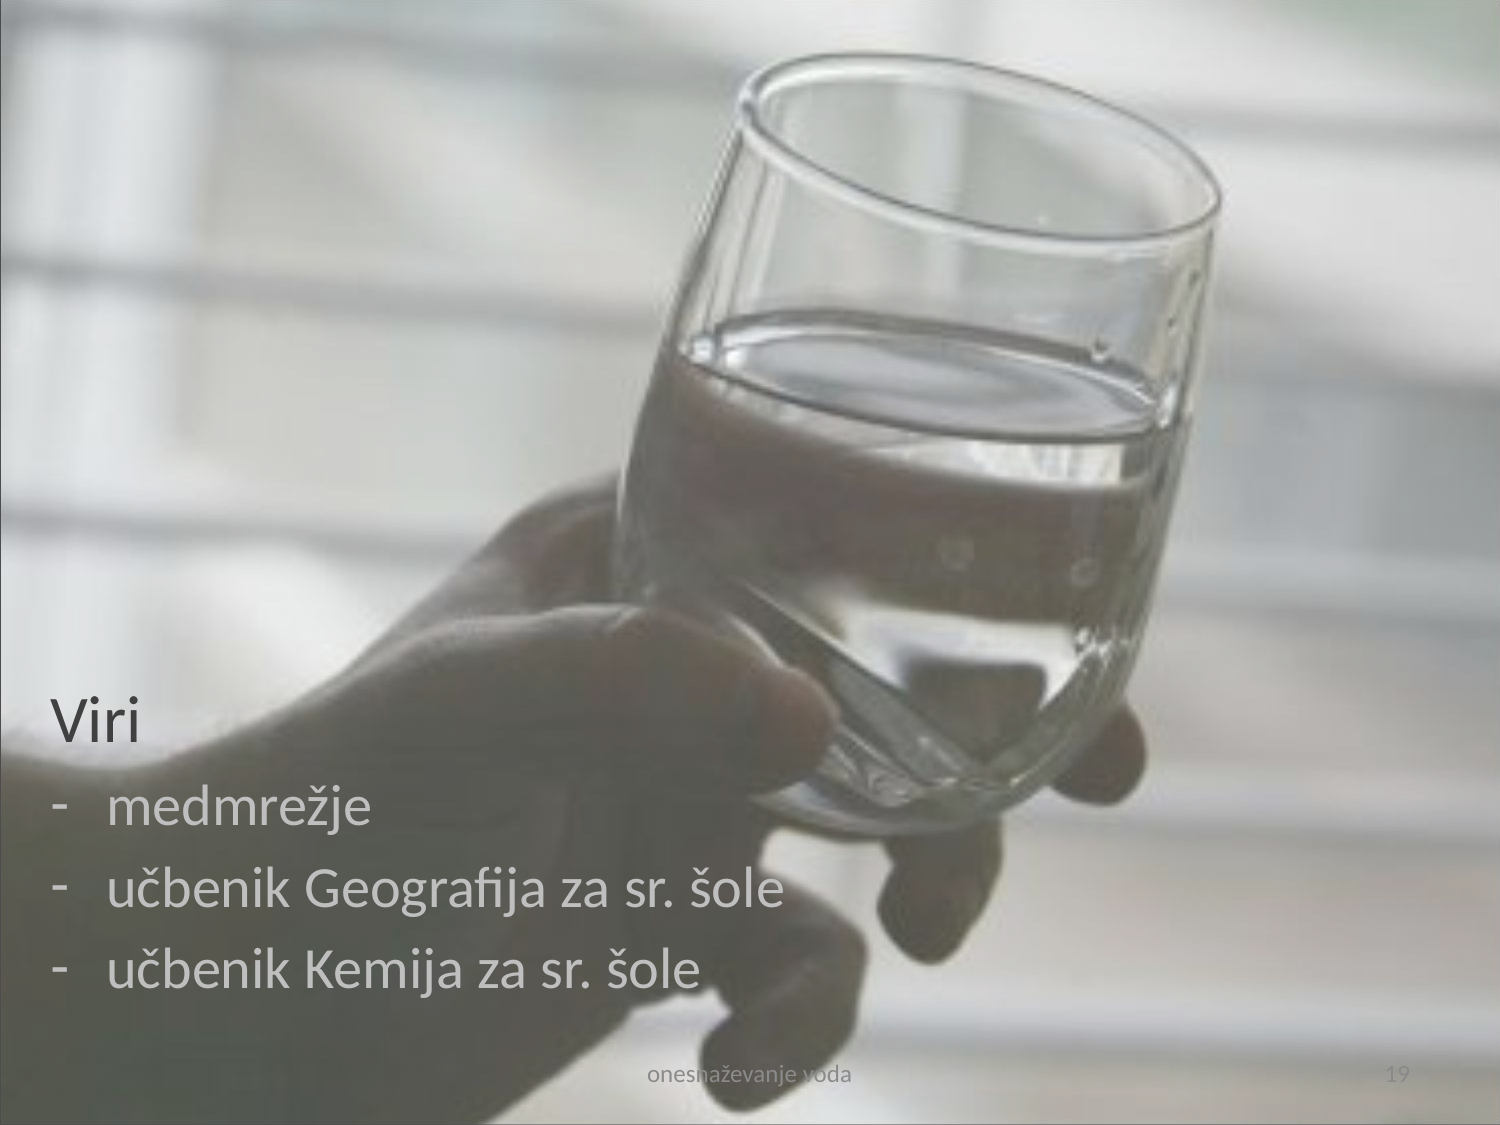

# Viri
medmrežje
učbenik Geografija za sr. šole
učbenik Kemija za sr. šole
onesnaževanje voda